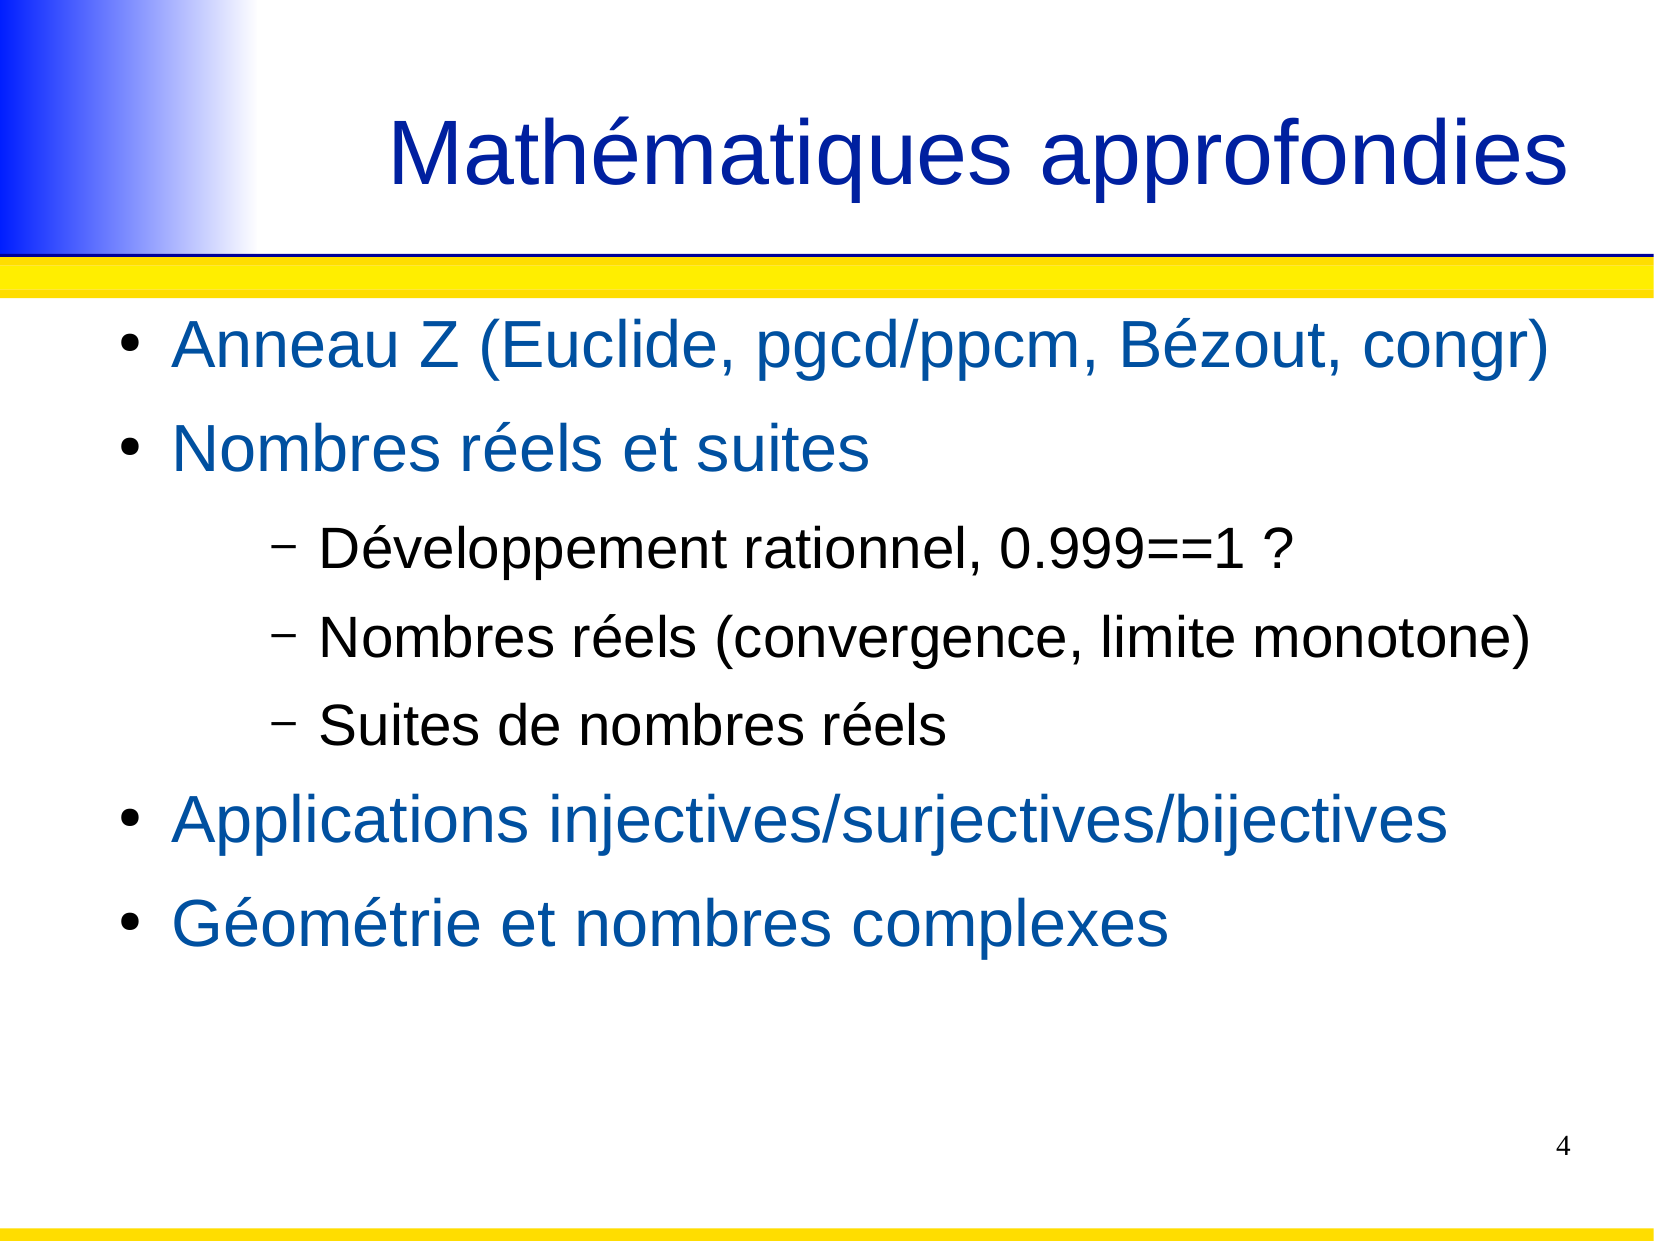

# Mathématiques approfondies
Anneau Z (Euclide, pgcd/ppcm, Bézout, congr)
Nombres réels et suites
Développement rationnel, 0.999==1 ?
Nombres réels (convergence, limite monotone)
Suites de nombres réels
Applications injectives/surjectives/bijectives
Géométrie et nombres complexes
4